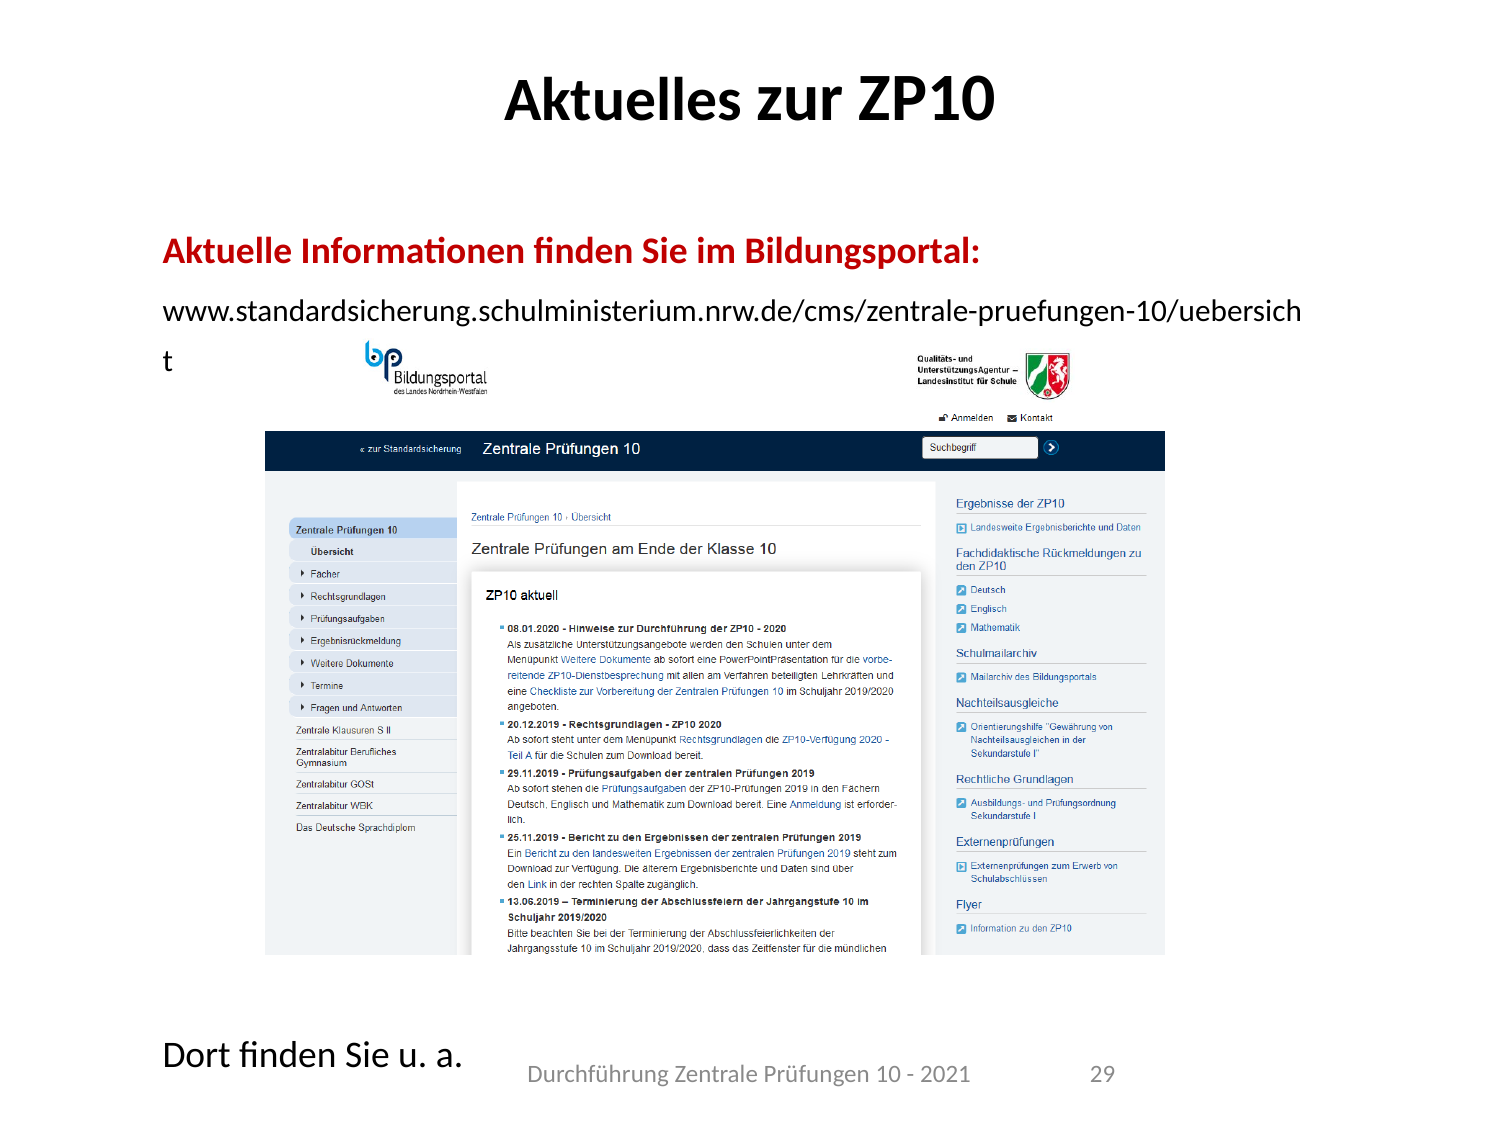

# Aktuelles zur ZP10
Aktuelle Informationen finden Sie im Bildungsportal:
www.standardsicherung.schulministerium.nrw.de/cms/zentrale-pruefungen-10/uebersicht
Dort finden Sie u. a.
Durchführung Zentrale Prüfungen 10 - 2021